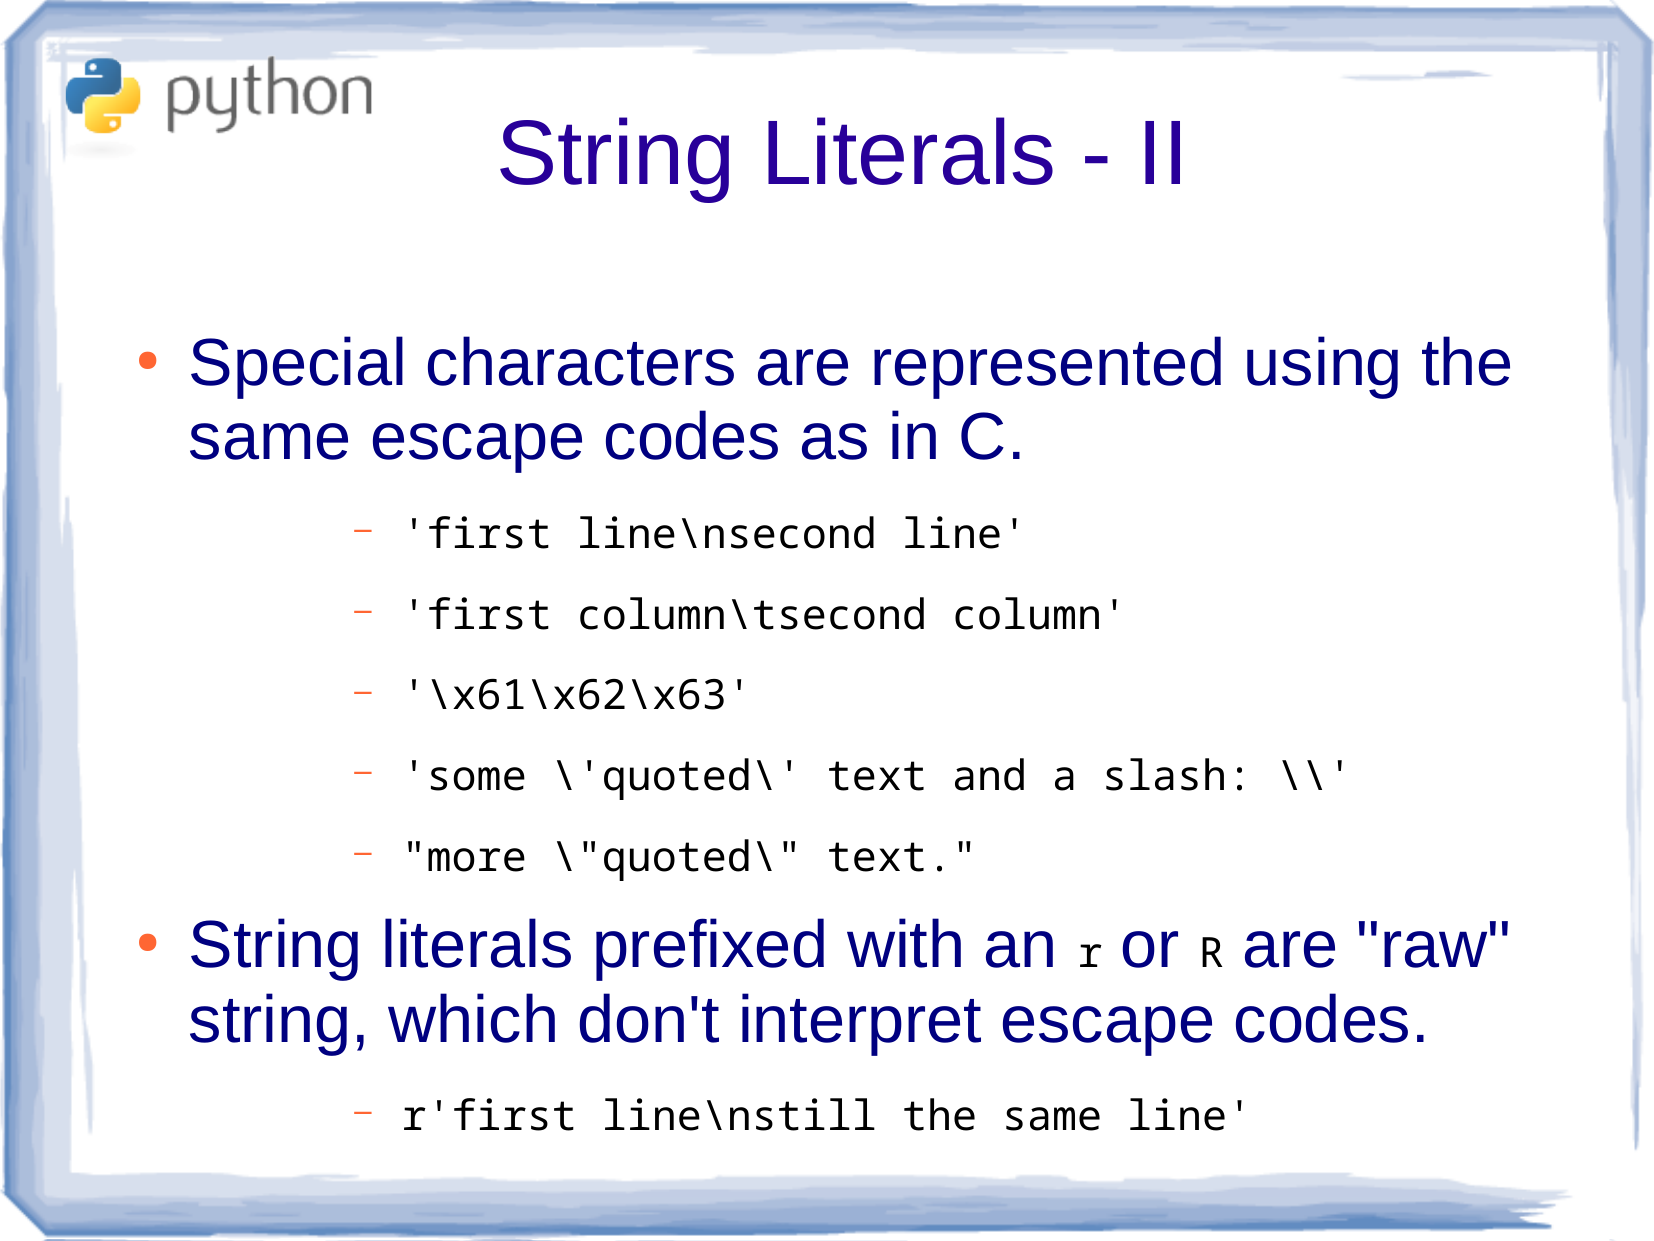

# String Literals - II
Special characters are represented using the same escape codes as in C.
'first line\nsecond line'
'first column\tsecond column'
'\x61\x62\x63'
'some \'quoted\' text and a slash: \\'
"more \"quoted\" text."
String literals prefixed with an r or R are "raw" string, which don't interpret escape codes.
r'first line\nstill the same line'